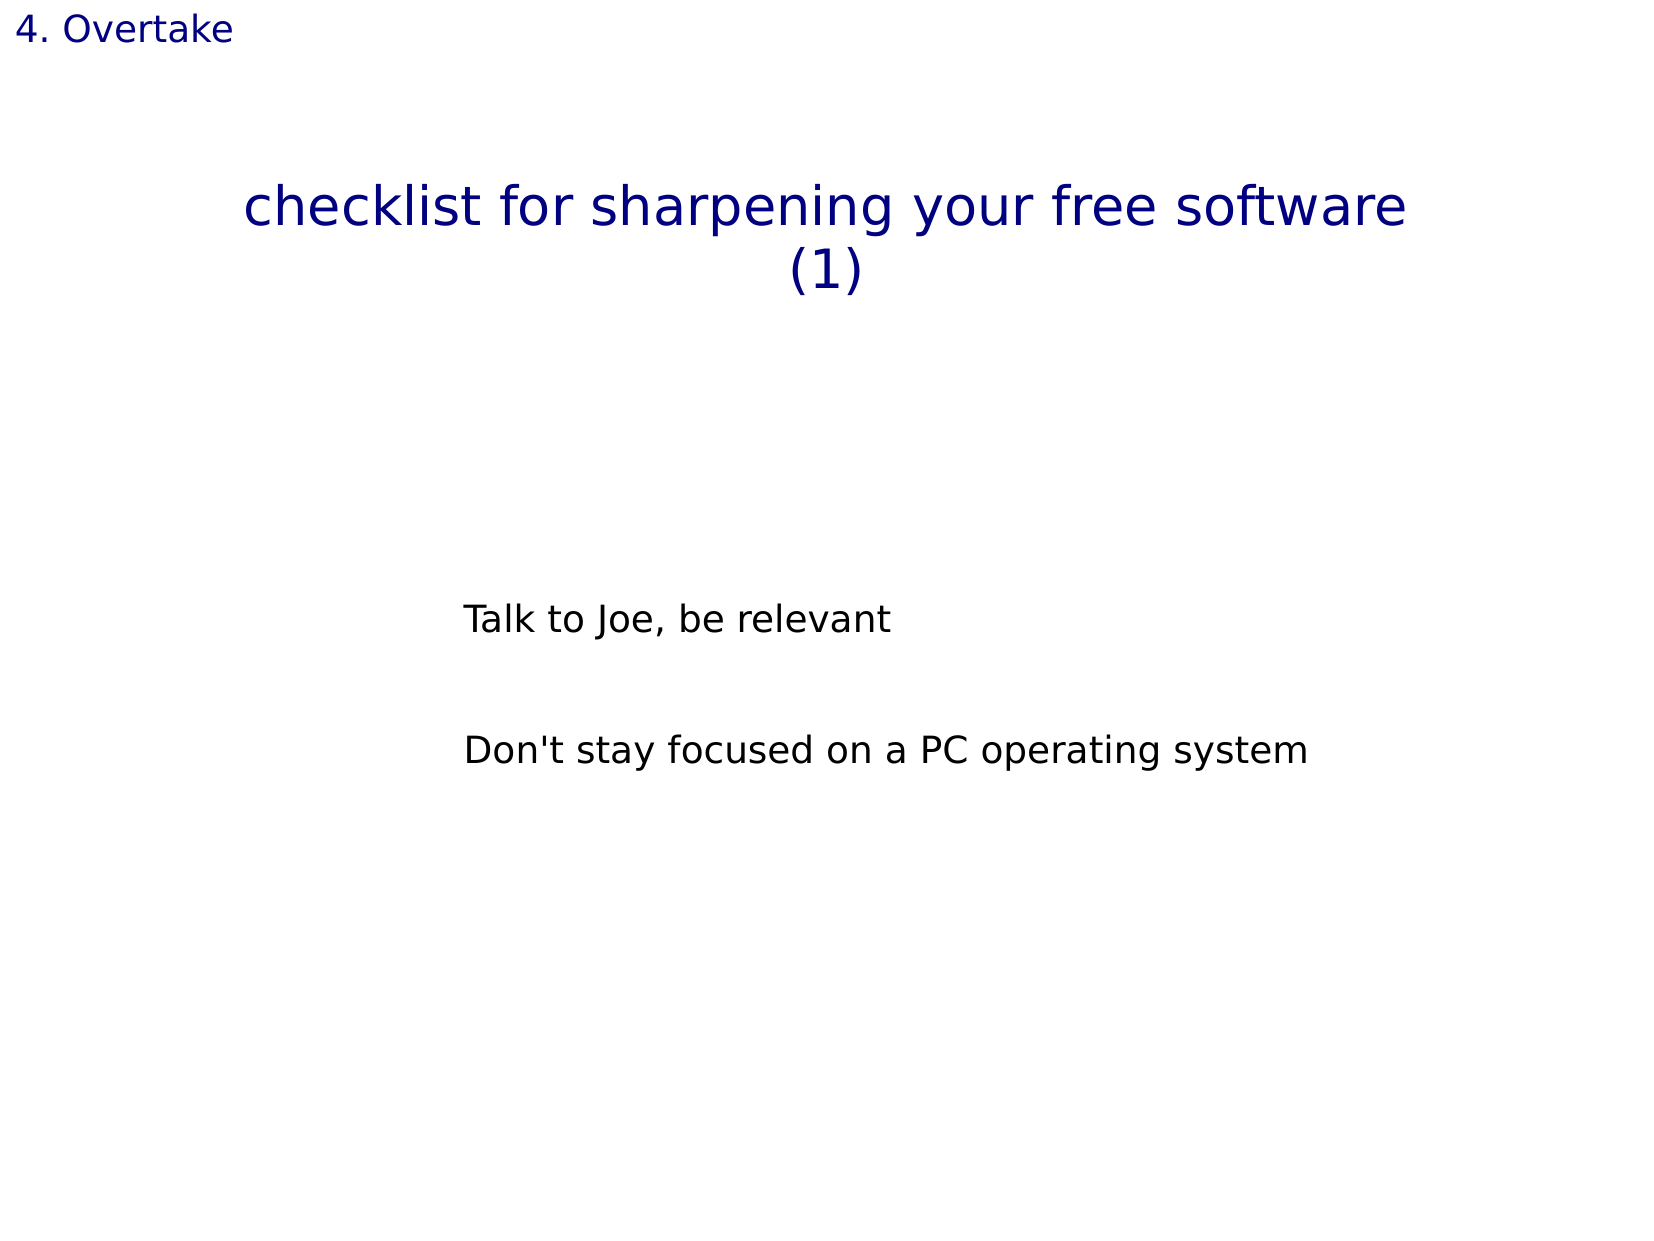

4. Overtake
checklist for sharpening your free software
(1)
Talk to Joe, be relevant
Don't stay focused on a PC operating system